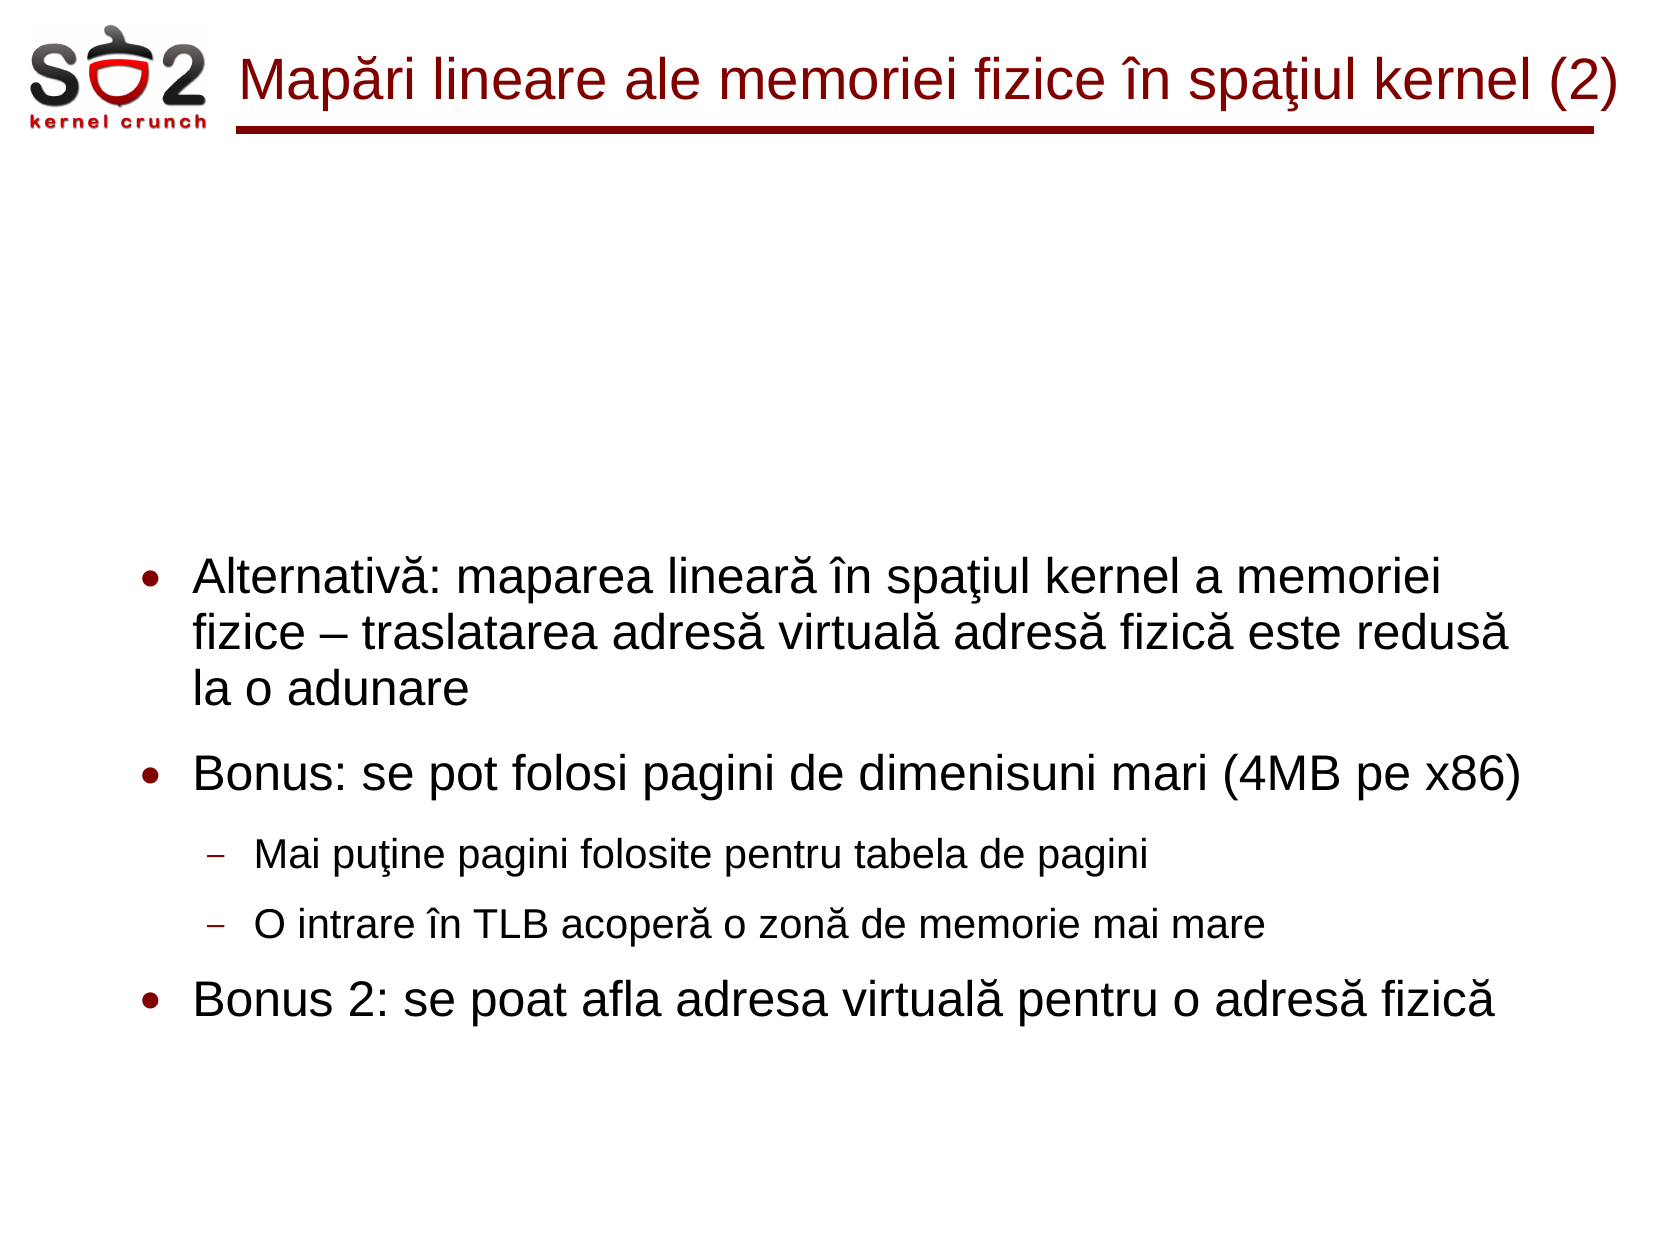

# Mapări lineare ale memoriei fizice în spaţiul kernel (2)
Alternativă: maparea lineară în spaţiul kernel a memoriei fizice – traslatarea adresă virtuală adresă fizică este redusă la o adunare
Bonus: se pot folosi pagini de dimenisuni mari (4MB pe x86)
Mai puţine pagini folosite pentru tabela de pagini
O intrare în TLB acoperă o zonă de memorie mai mare
Bonus 2: se poat afla adresa virtuală pentru o adresă fizică